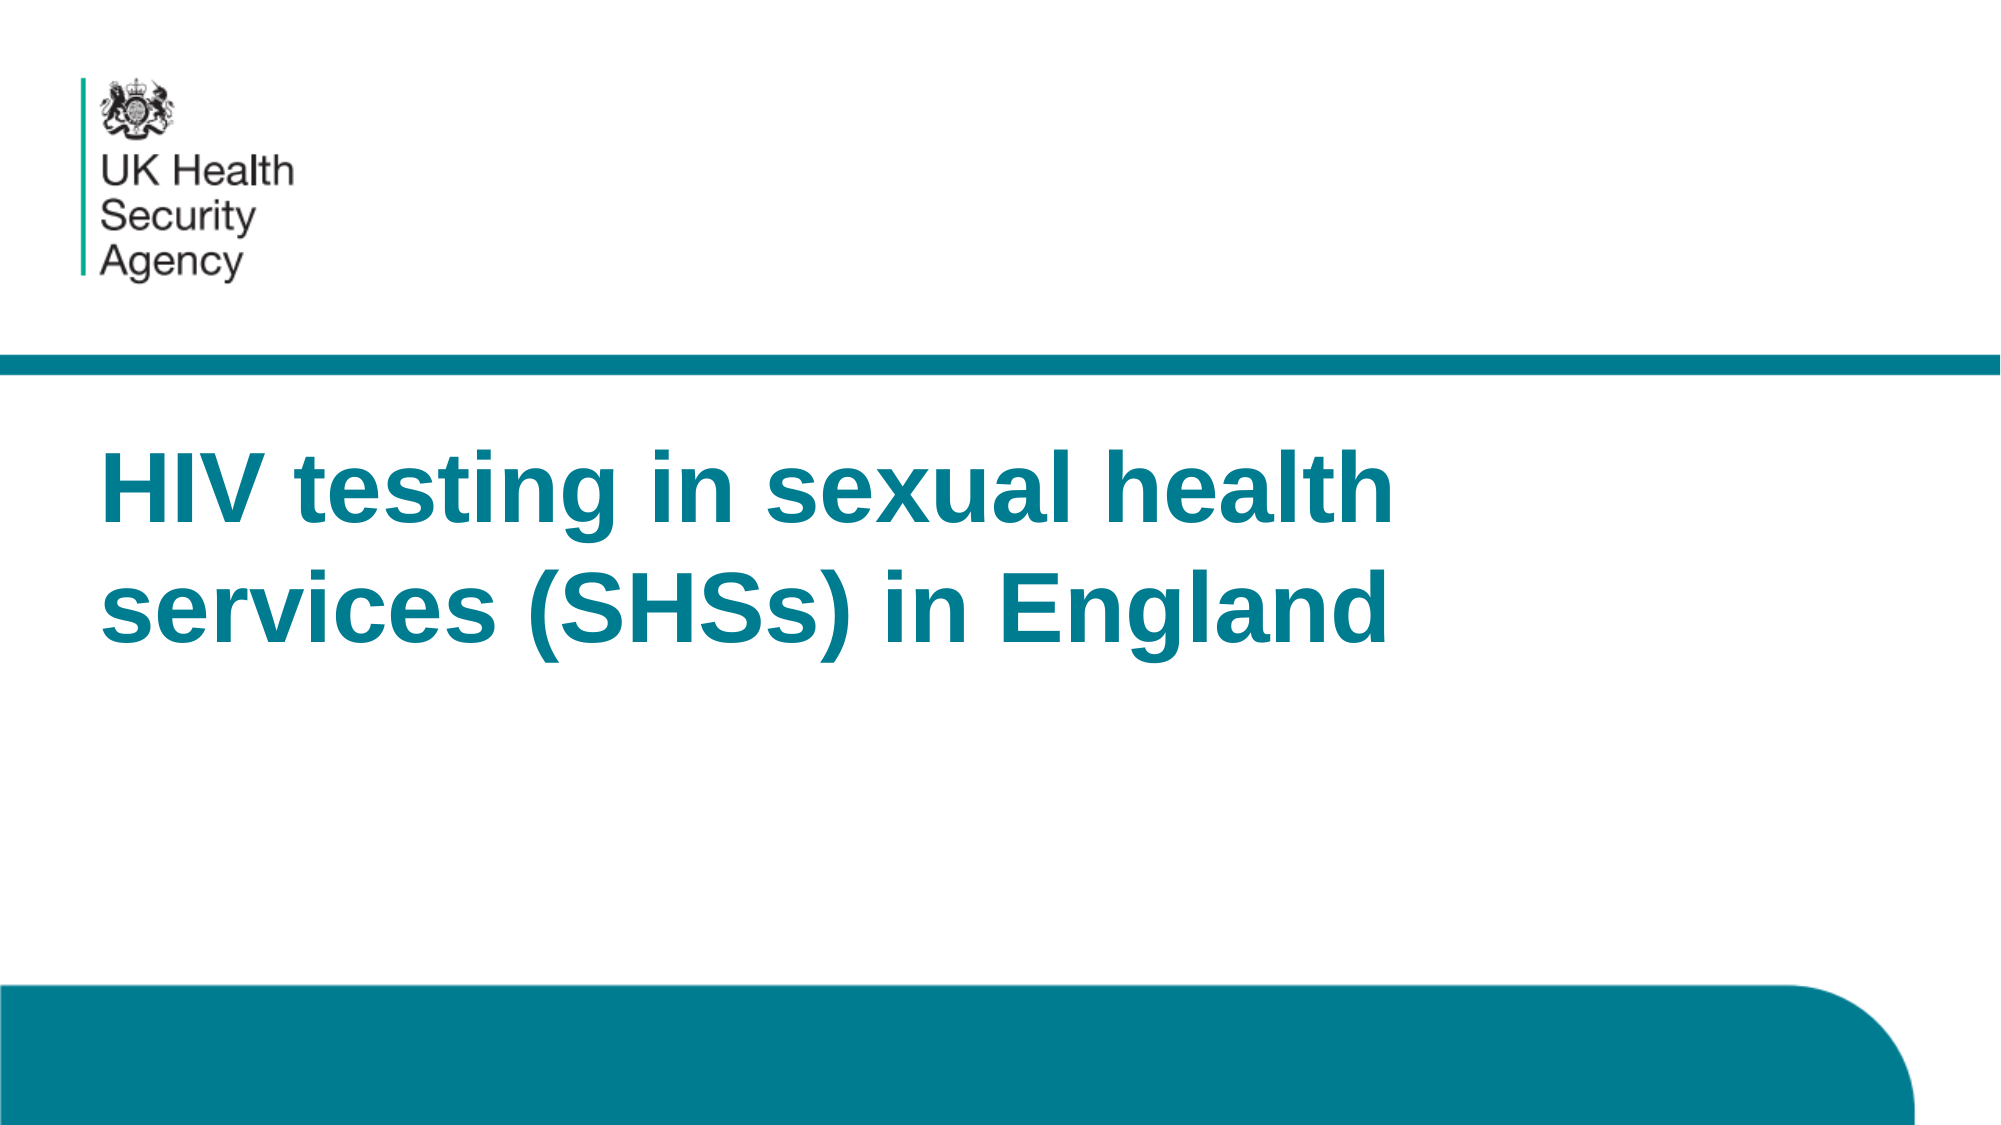

# HIV testing in sexual health services (SHSs) in England